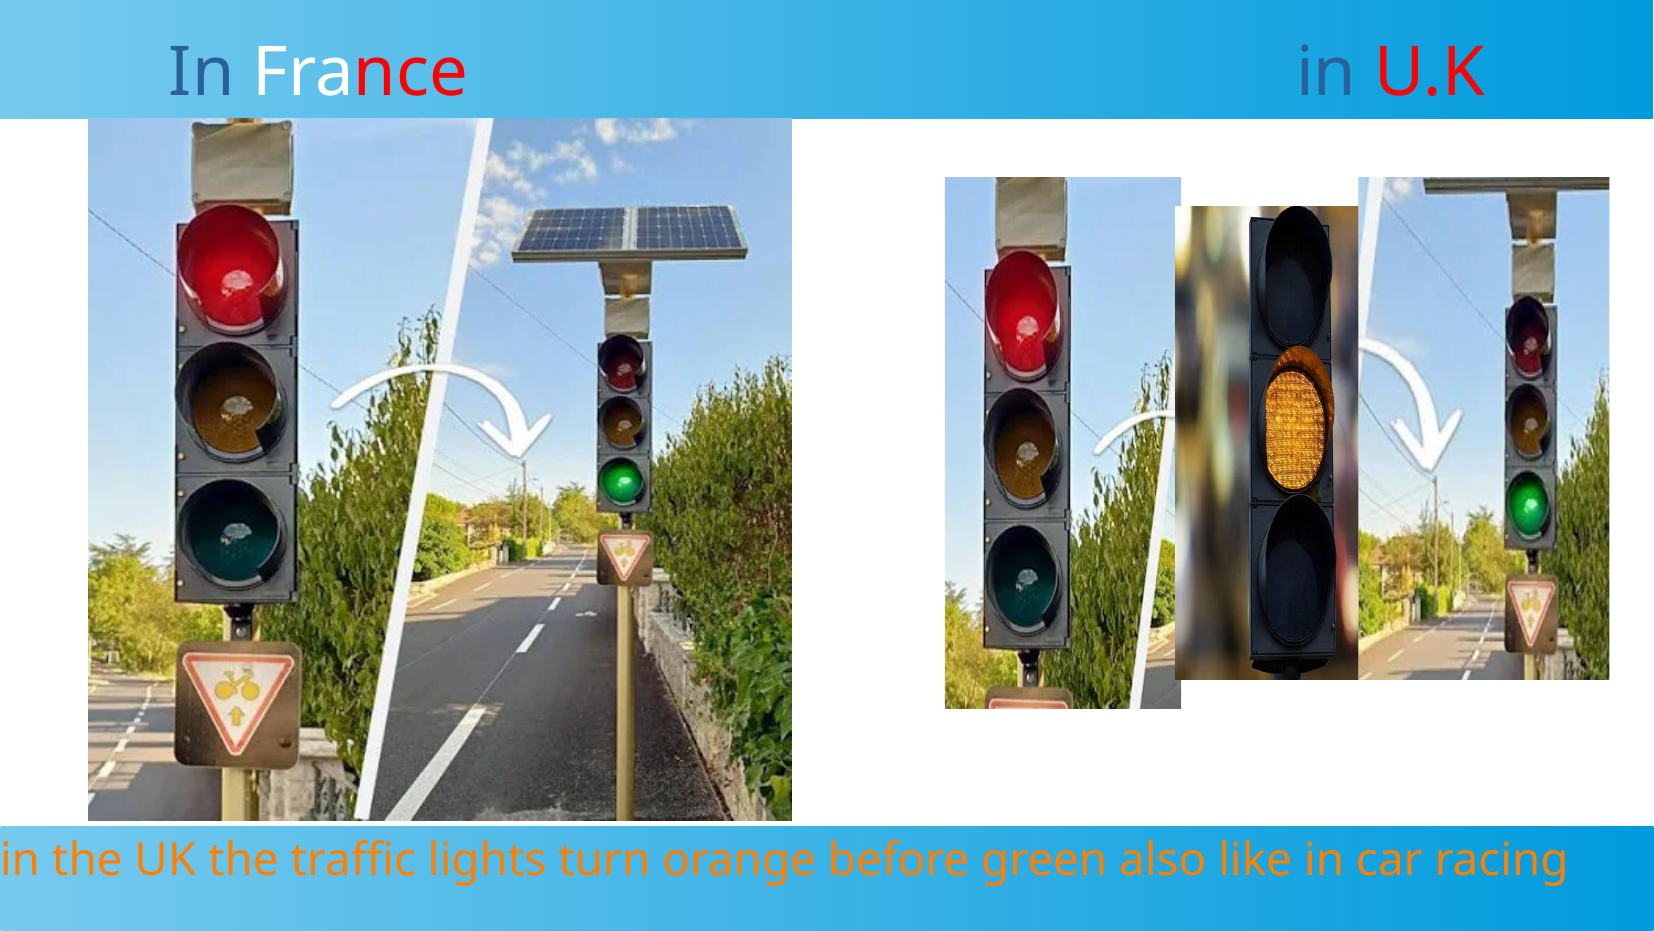

# In France in U.K
in the UK the traffic lights turn orange before green also like in car racing